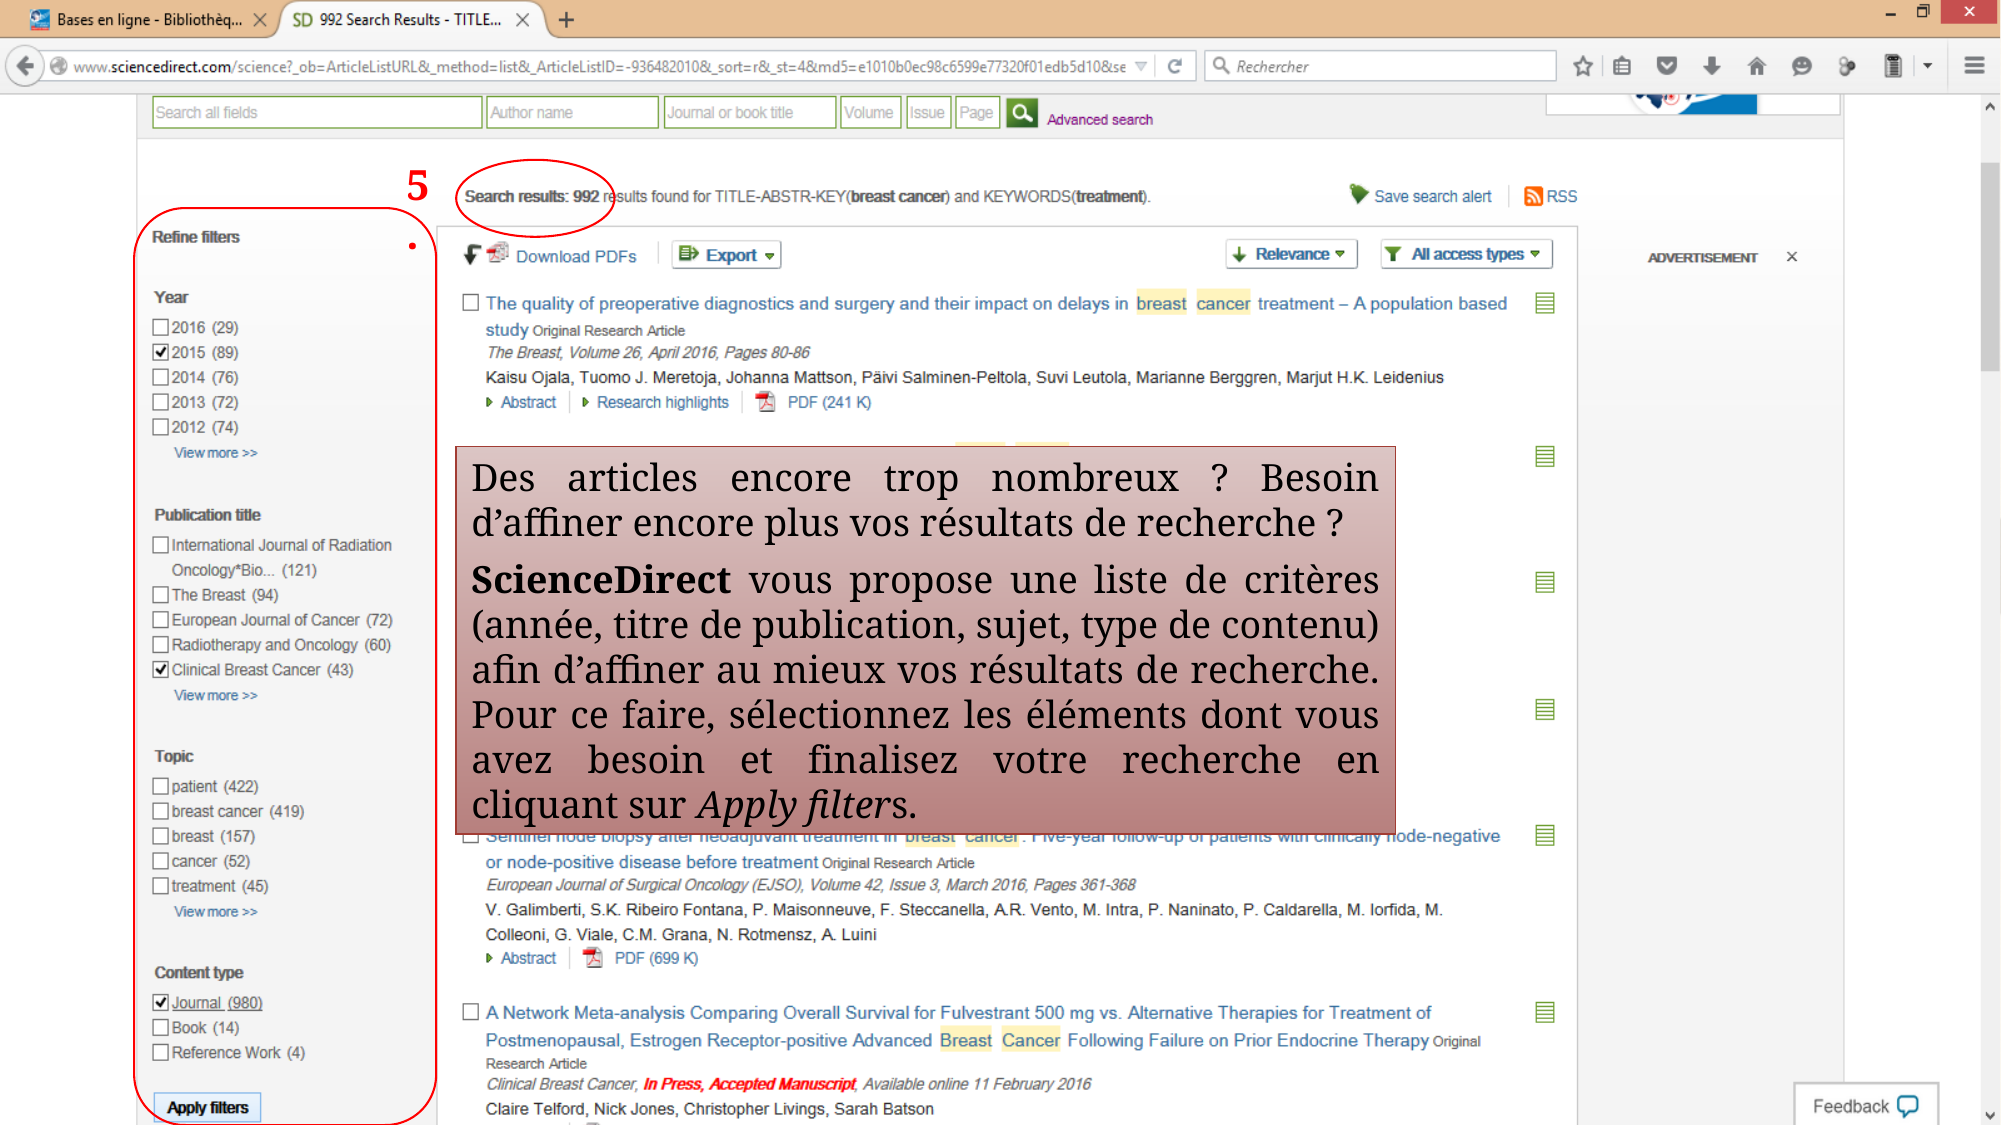

5.
Des articles encore trop nombreux ? Besoin d’affiner encore plus vos résultats de recherche ?
ScienceDirect vous propose une liste de critères (année, titre de publication, sujet, type de contenu) afin d’affiner au mieux vos résultats de recherche. Pour ce faire, sélectionnez les éléments dont vous avez besoin et finalisez votre recherche en cliquant sur Apply filters.